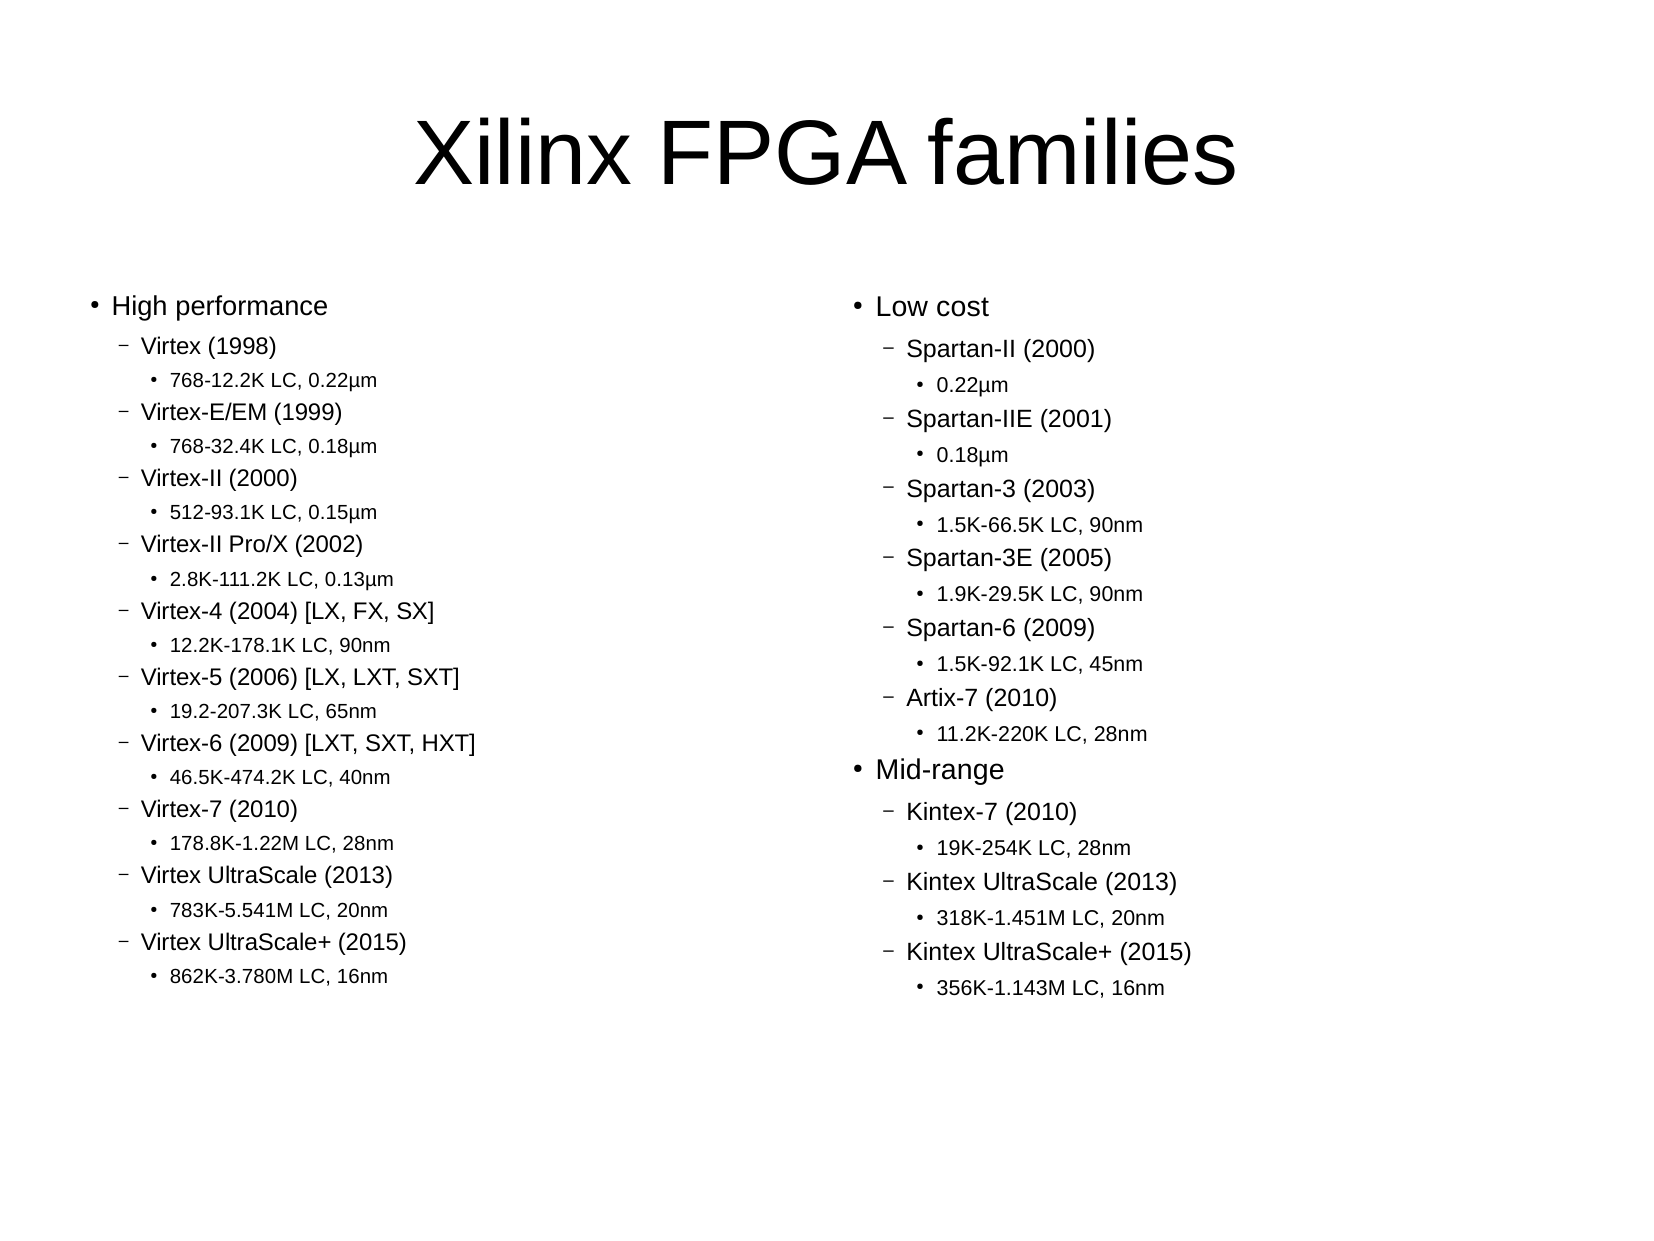

# Xilinx FPGA families
High performance
Virtex (1998)
768-12.2K LC, 0.22µm
Virtex-E/EM (1999)
768-32.4K LC, 0.18µm
Virtex-II (2000)
512-93.1K LC, 0.15µm
Virtex-II Pro/X (2002)
2.8K-111.2K LC, 0.13µm
Virtex-4 (2004) [LX, FX, SX]
12.2K-178.1K LC, 90nm
Virtex-5 (2006) [LX, LXT, SXT]
19.2-207.3K LC, 65nm
Virtex-6 (2009) [LXT, SXT, HXT]
46.5K-474.2K LC, 40nm
Virtex-7 (2010)
178.8K-1.22M LC, 28nm
Virtex UltraScale (2013)
783K-5.541M LC, 20nm
Virtex UltraScale+ (2015)
862K-3.780M LC, 16nm
Low cost
Spartan-II (2000)
0.22µm
Spartan-IIE (2001)
0.18µm
Spartan-3 (2003)
1.5K-66.5K LC, 90nm
Spartan-3E (2005)
1.9K-29.5K LC, 90nm
Spartan-6 (2009)
1.5K-92.1K LC, 45nm
Artix-7 (2010)
11.2K-220K LC, 28nm
Mid-range
Kintex-7 (2010)
19K-254K LC, 28nm
Kintex UltraScale (2013)
318K-1.451M LC, 20nm
Kintex UltraScale+ (2015)
356K-1.143M LC, 16nm